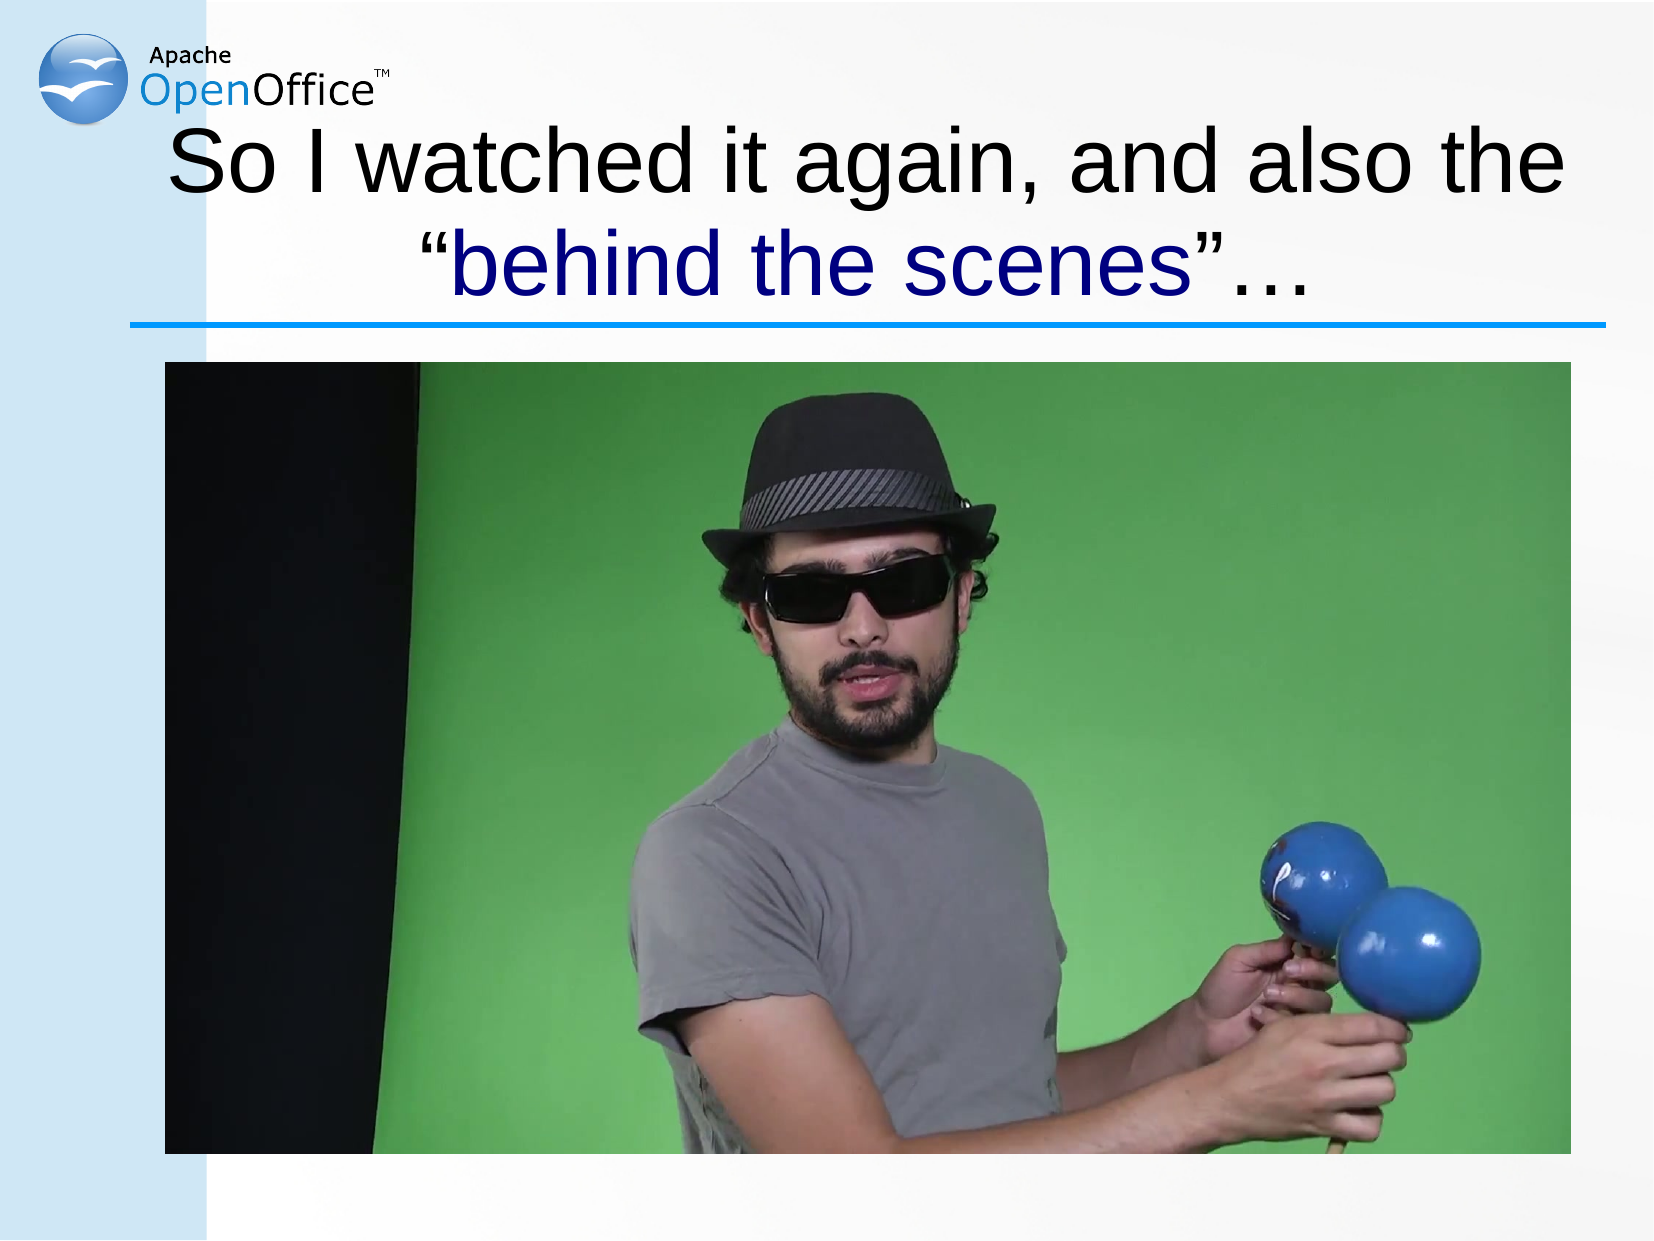

# So I watched it again, and also the “behind the scenes”…